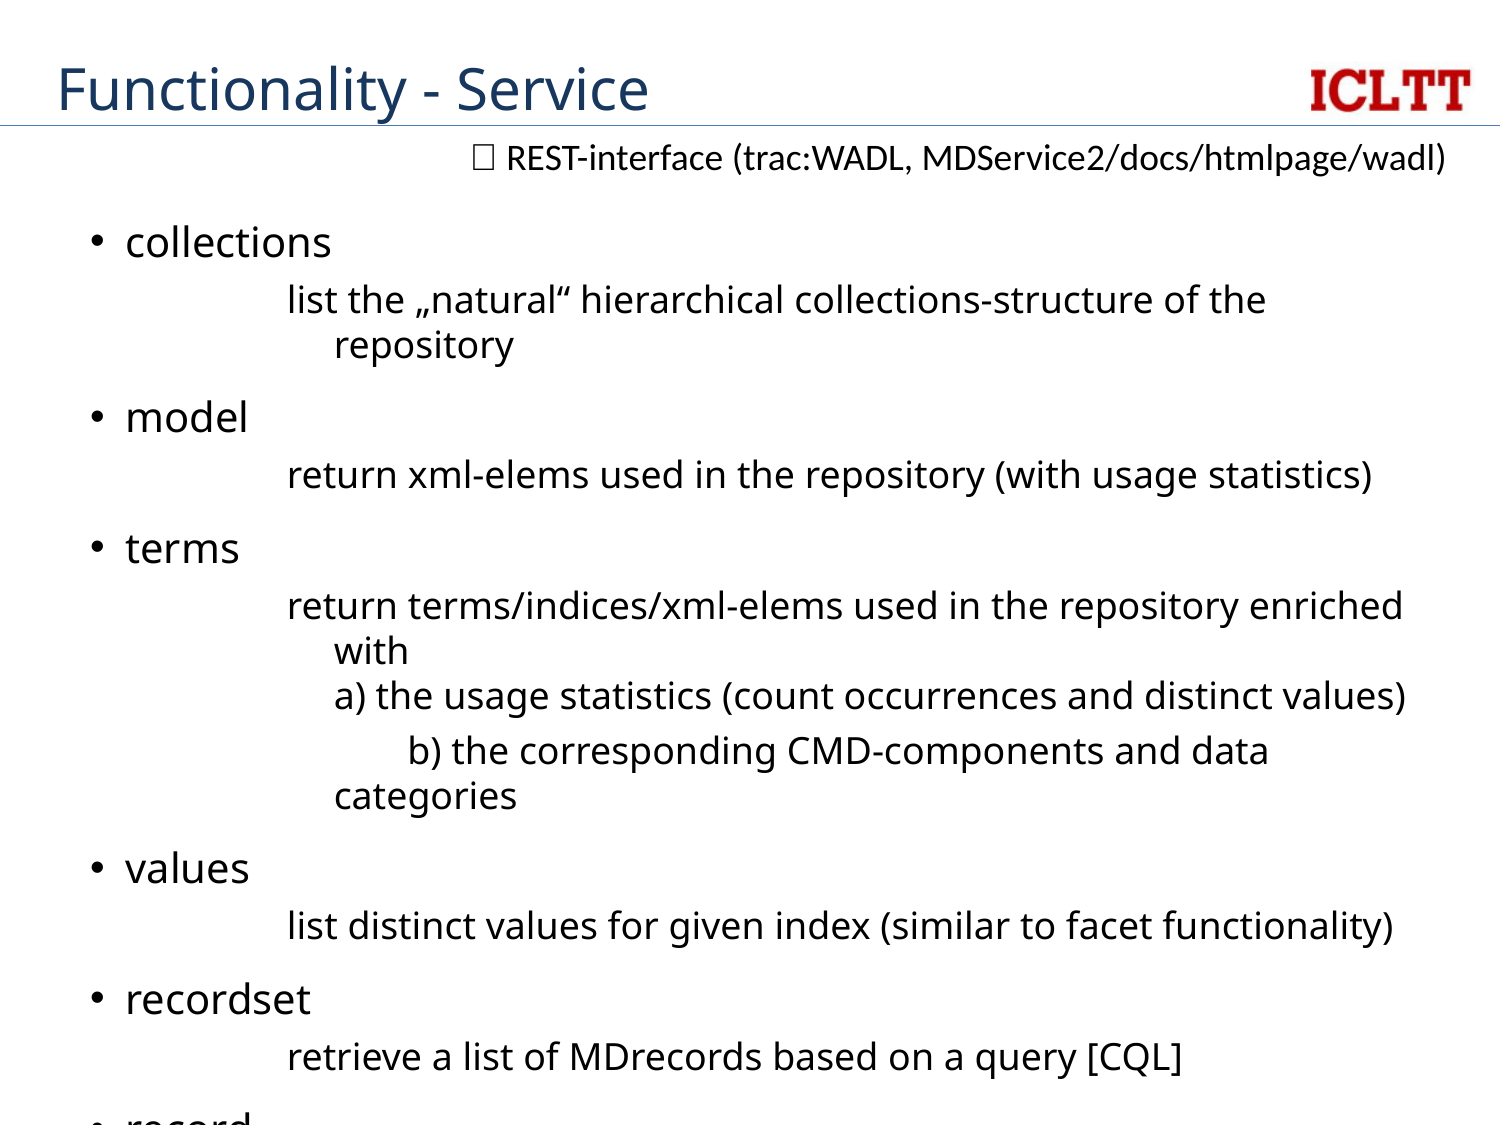

# Functionality - Service
 REST-interface (trac:WADL, MDService2/docs/htmlpage/wadl)
collections
list the „natural“ hierarchical collections-structure of the repository
model
return xml-elems used in the repository (with usage statistics)
terms
return terms/indices/xml-elems used in the repository enriched with
a) the usage statistics (count occurrences and distinct values)
	b) the corresponding CMD-components and data categories
values
list distinct values for given index (similar to facet functionality)
recordset
retrieve a list of MDrecords based on a query [CQL]
record
retrieve individual MDrecord based on the identifier